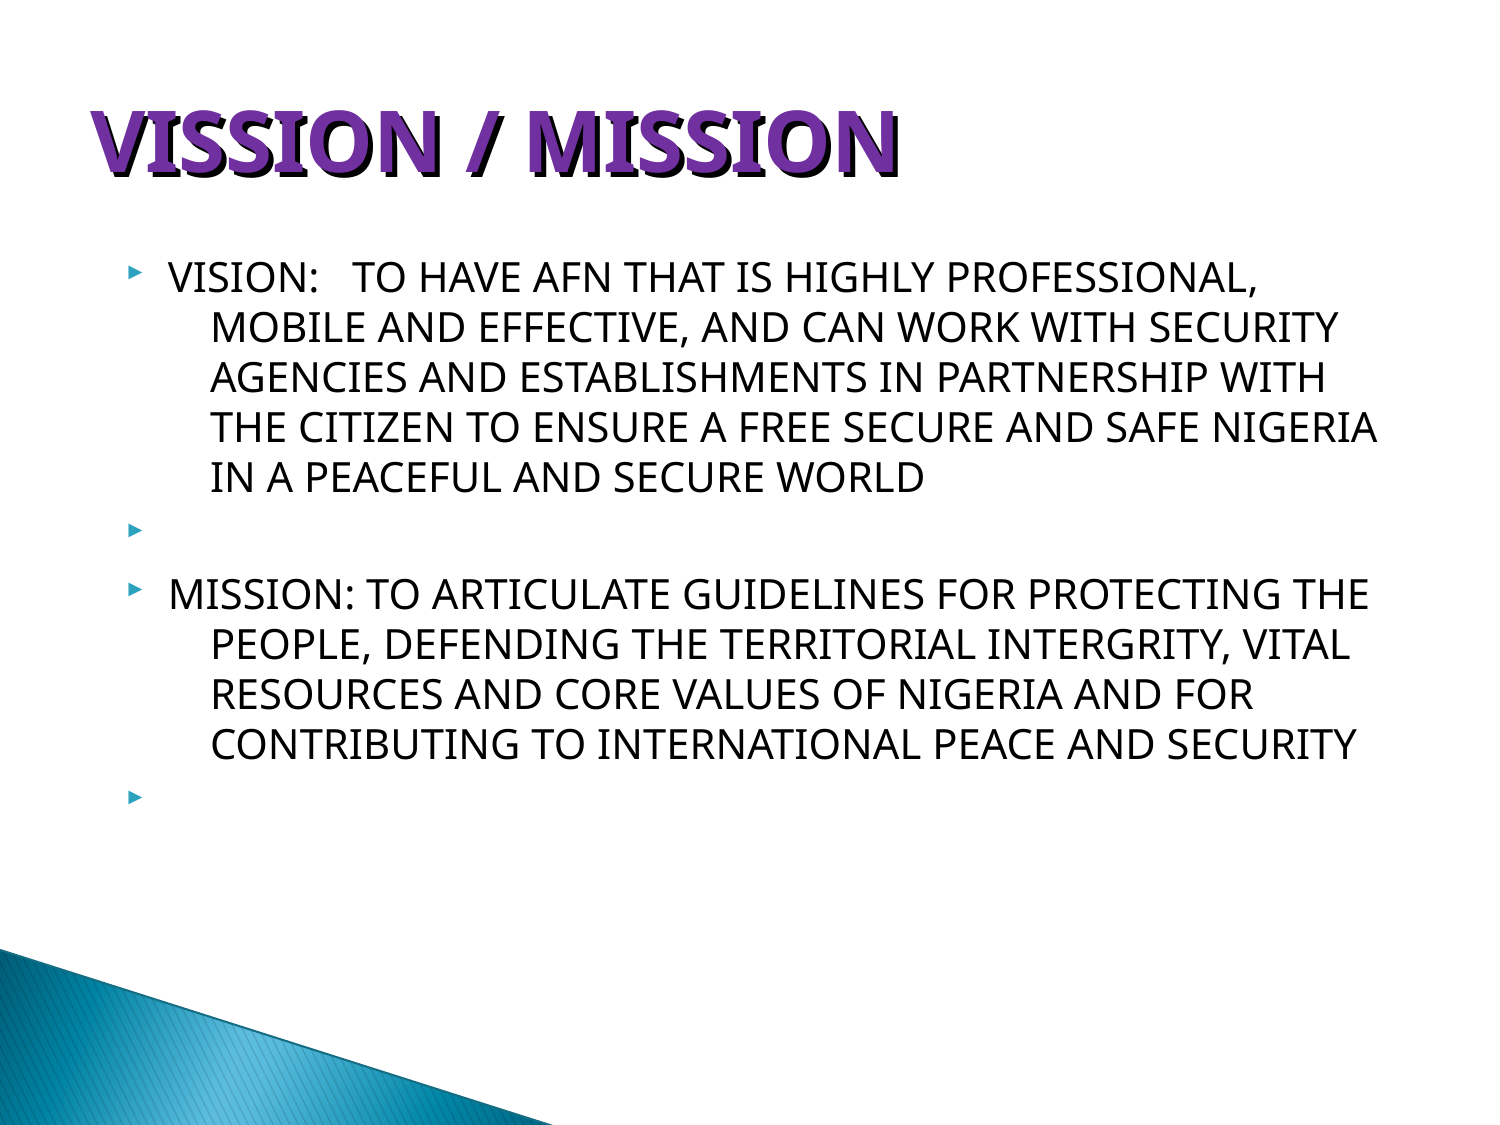

VISSION / MISSION
# VISION: TO HAVE AFN THAT IS HIGHLY PROFESSIONAL, MOBILE AND EFFECTIVE, AND CAN WORK WITH SECURITY AGENCIES AND ESTABLISHMENTS IN PARTNERSHIP WITH THE CITIZEN TO ENSURE A FREE SECURE AND SAFE NIGERIA IN A PEACEFUL AND SECURE WORLD
MISSION: TO ARTICULATE GUIDELINES FOR PROTECTING THE PEOPLE, DEFENDING THE TERRITORIAL INTERGRITY, VITAL RESOURCES AND CORE VALUES OF NIGERIA AND FOR CONTRIBUTING TO INTERNATIONAL PEACE AND SECURITY